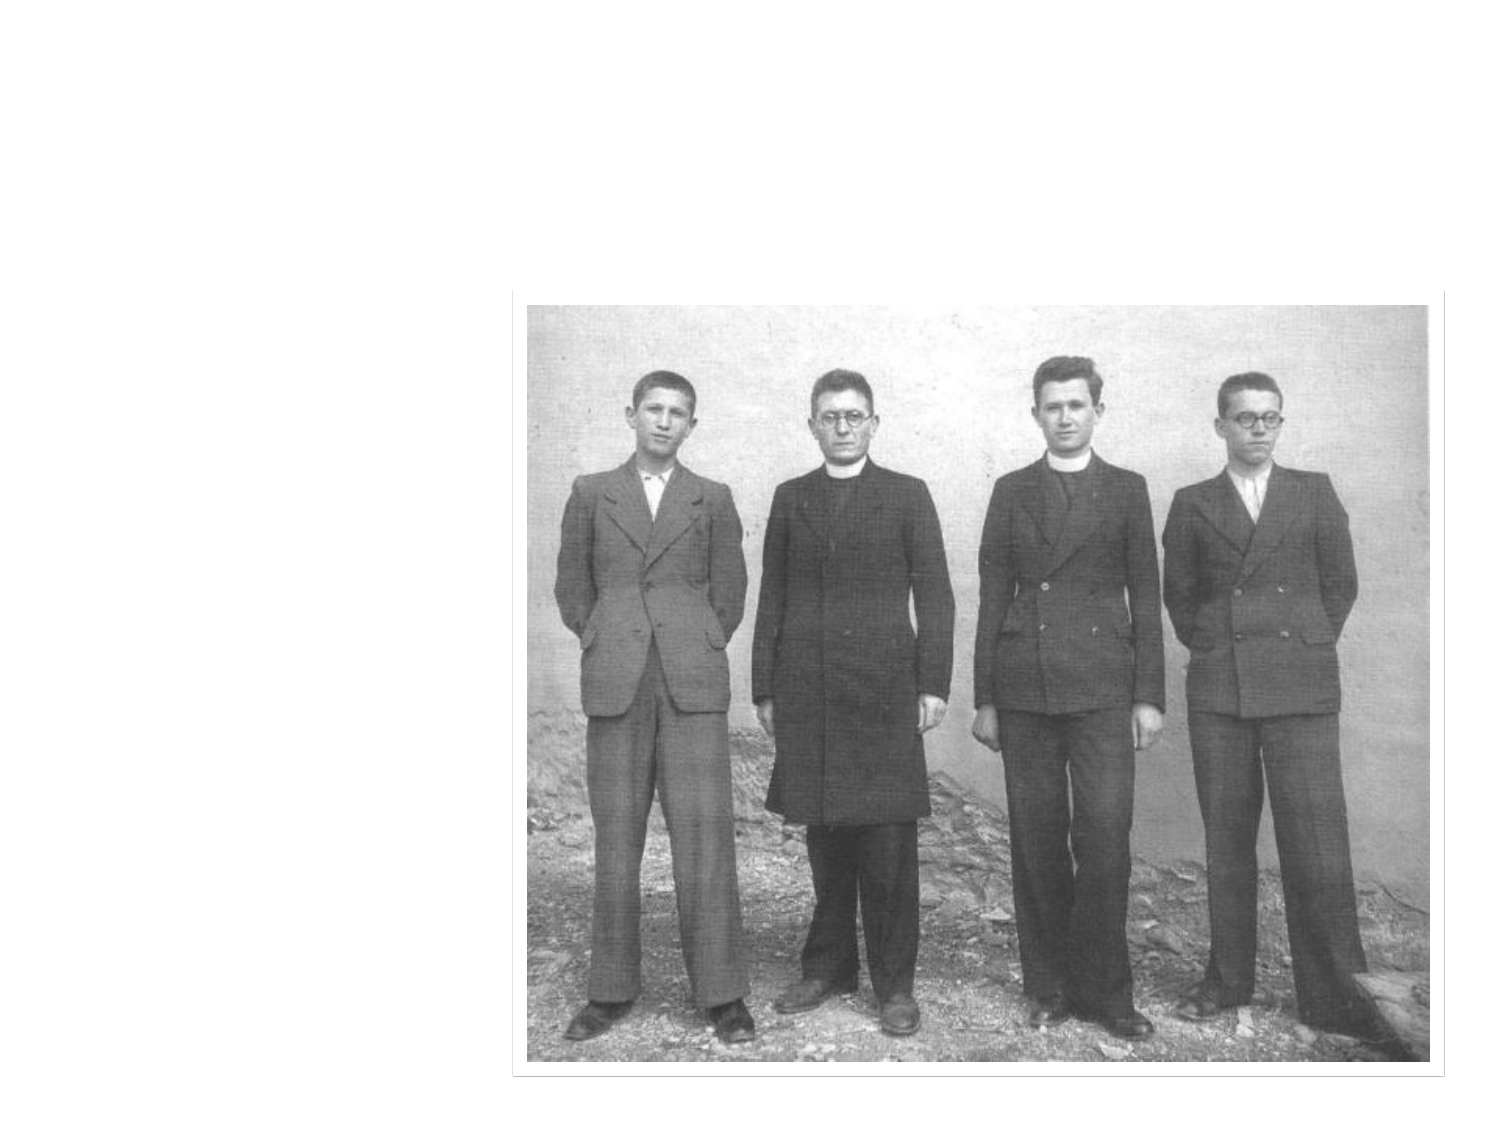

Jesen 1940.
s lijeva
Vlatko Lakoseljac,
Ivan Pavić,
Miroslav Bulešić i Antun Prodan